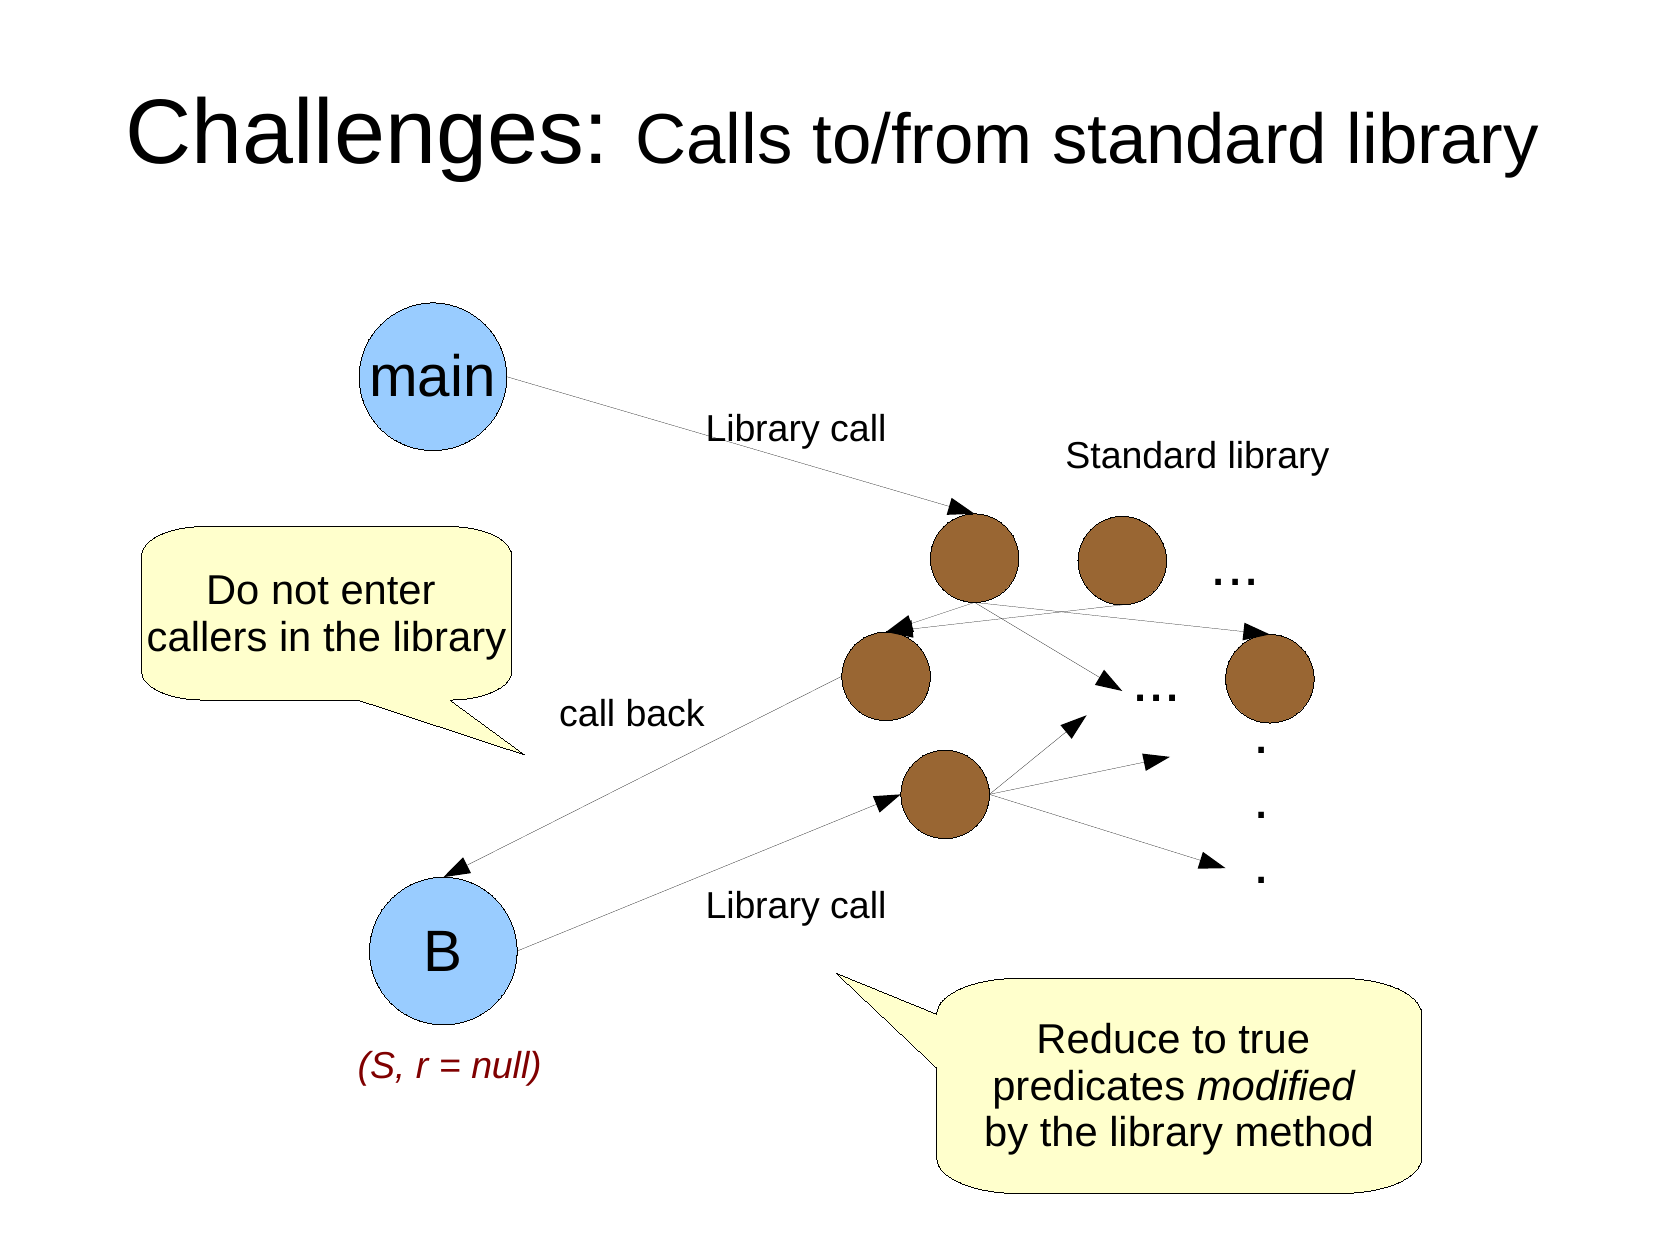

# Challenges: Calls to/from standard library
main
Library call
Standard library
...
Do not enter
callers in the library
...
...
 call back
.
.
.
B
Library call
Reduce to true
predicates modified
by the library method
(S, r = null)